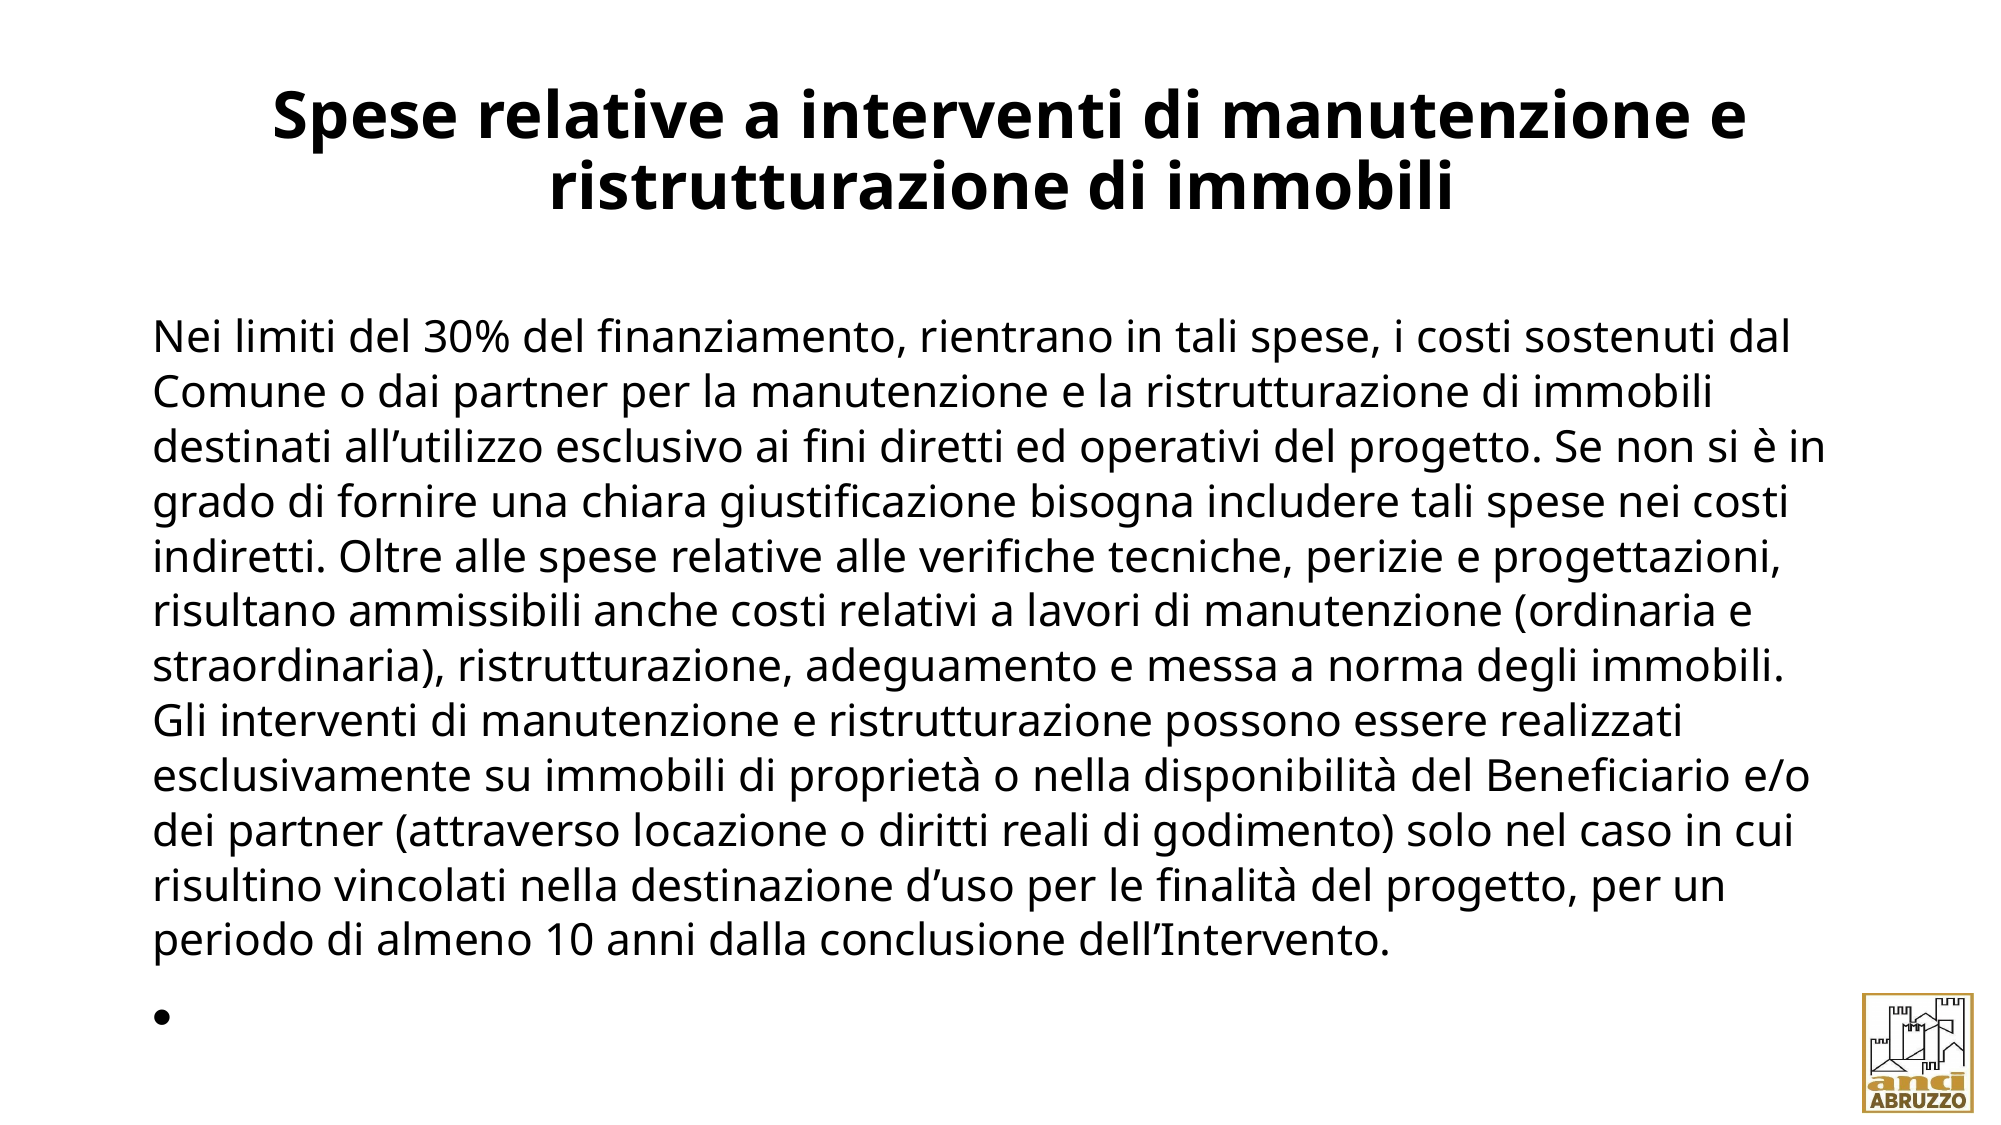

# Spese relative a interventi di manutenzione e ristrutturazione di immobili
Nei limiti del 30% del finanziamento, rientrano in tali spese, i costi sostenuti dal Comune o dai partner per la manutenzione e la ristrutturazione di immobili destinati all’utilizzo esclusivo ai fini diretti ed operativi del progetto. Se non si è in grado di fornire una chiara giustificazione bisogna includere tali spese nei costi indiretti. Oltre alle spese relative alle verifiche tecniche, perizie e progettazioni, risultano ammissibili anche costi relativi a lavori di manutenzione (ordinaria e straordinaria), ristrutturazione, adeguamento e messa a norma degli immobili. Gli interventi di manutenzione e ristrutturazione possono essere realizzati esclusivamente su immobili di proprietà o nella disponibilità del Beneficiario e/o dei partner (attraverso locazione o diritti reali di godimento) solo nel caso in cui risultino vincolati nella destinazione d’uso per le finalità del progetto, per un periodo di almeno 10 anni dalla conclusione dell’Intervento.